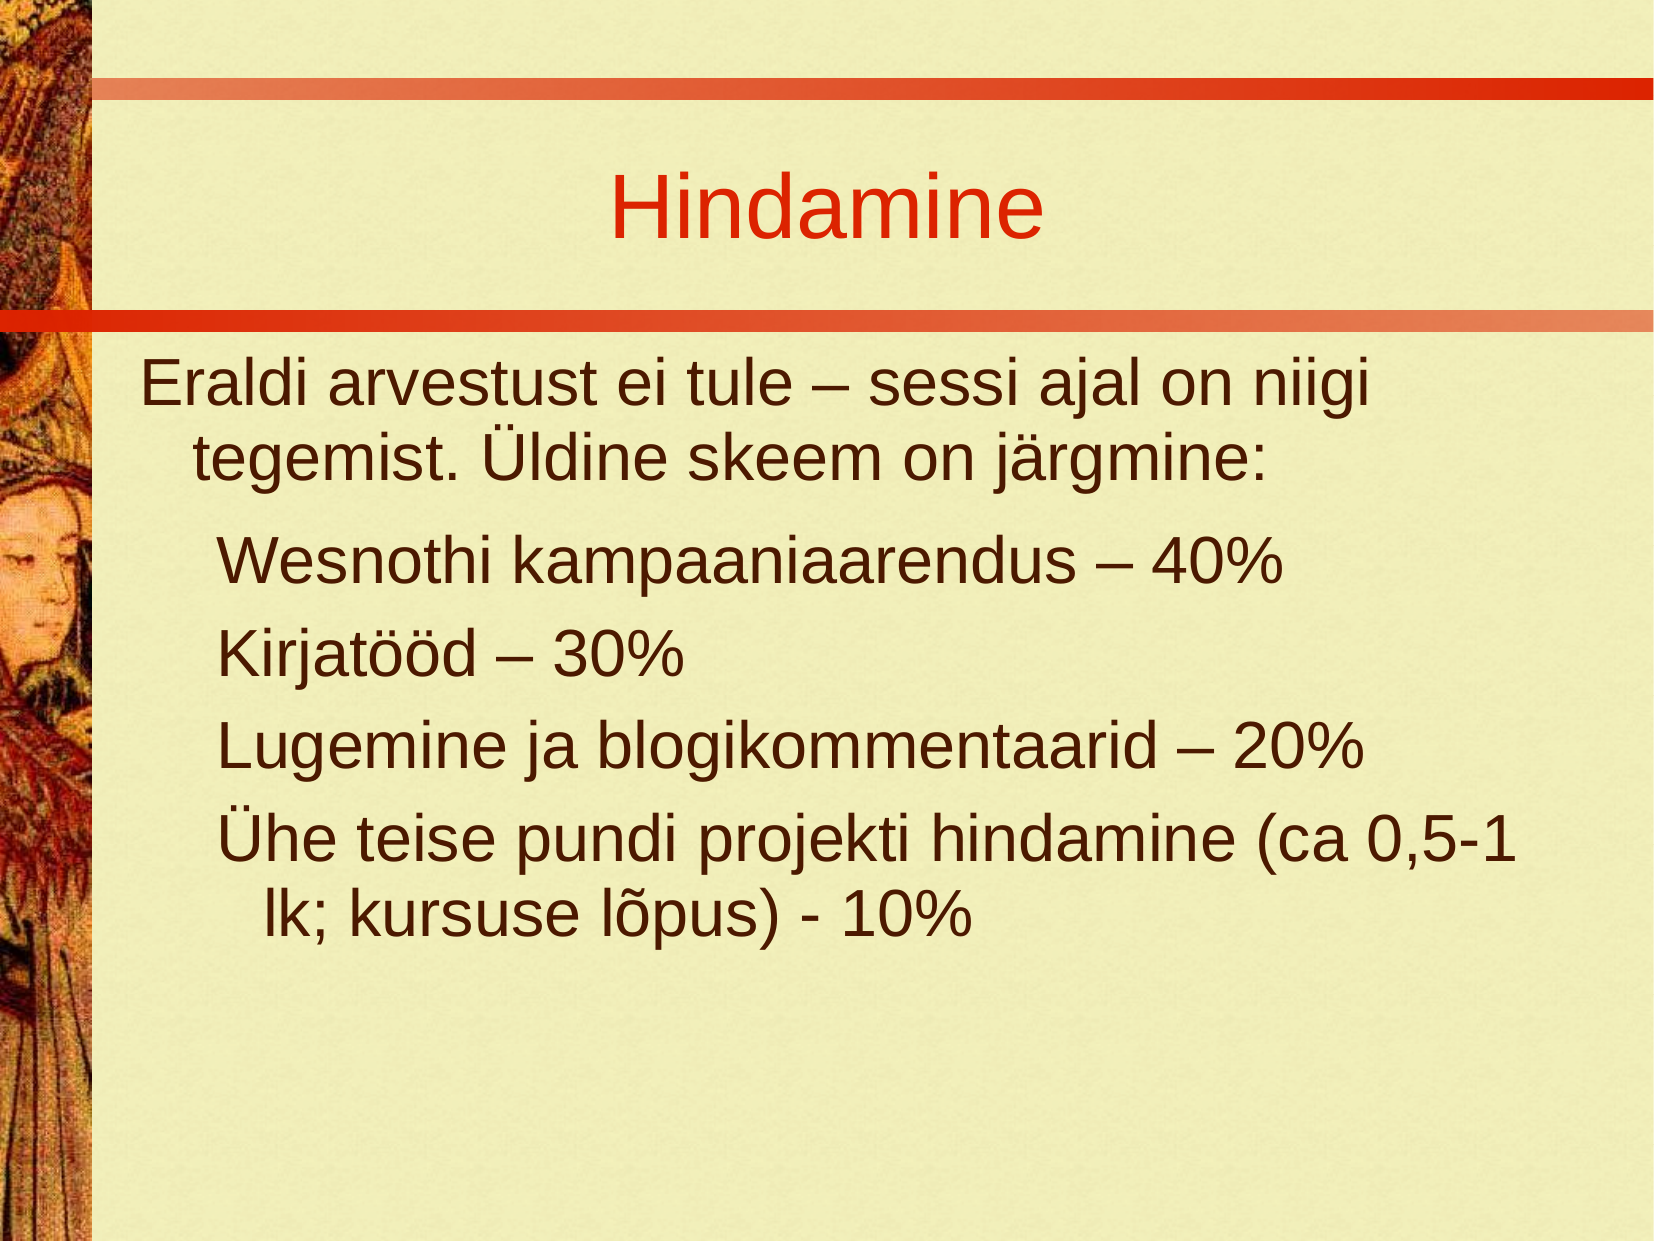

# Hindamine
Eraldi arvestust ei tule – sessi ajal on niigi tegemist. Üldine skeem on järgmine:
Wesnothi kampaaniaarendus – 40%
Kirjatööd – 30%
Lugemine ja blogikommentaarid – 20%
Ühe teise pundi projekti hindamine (ca 0,5-1 lk; kursuse lõpus) - 10%